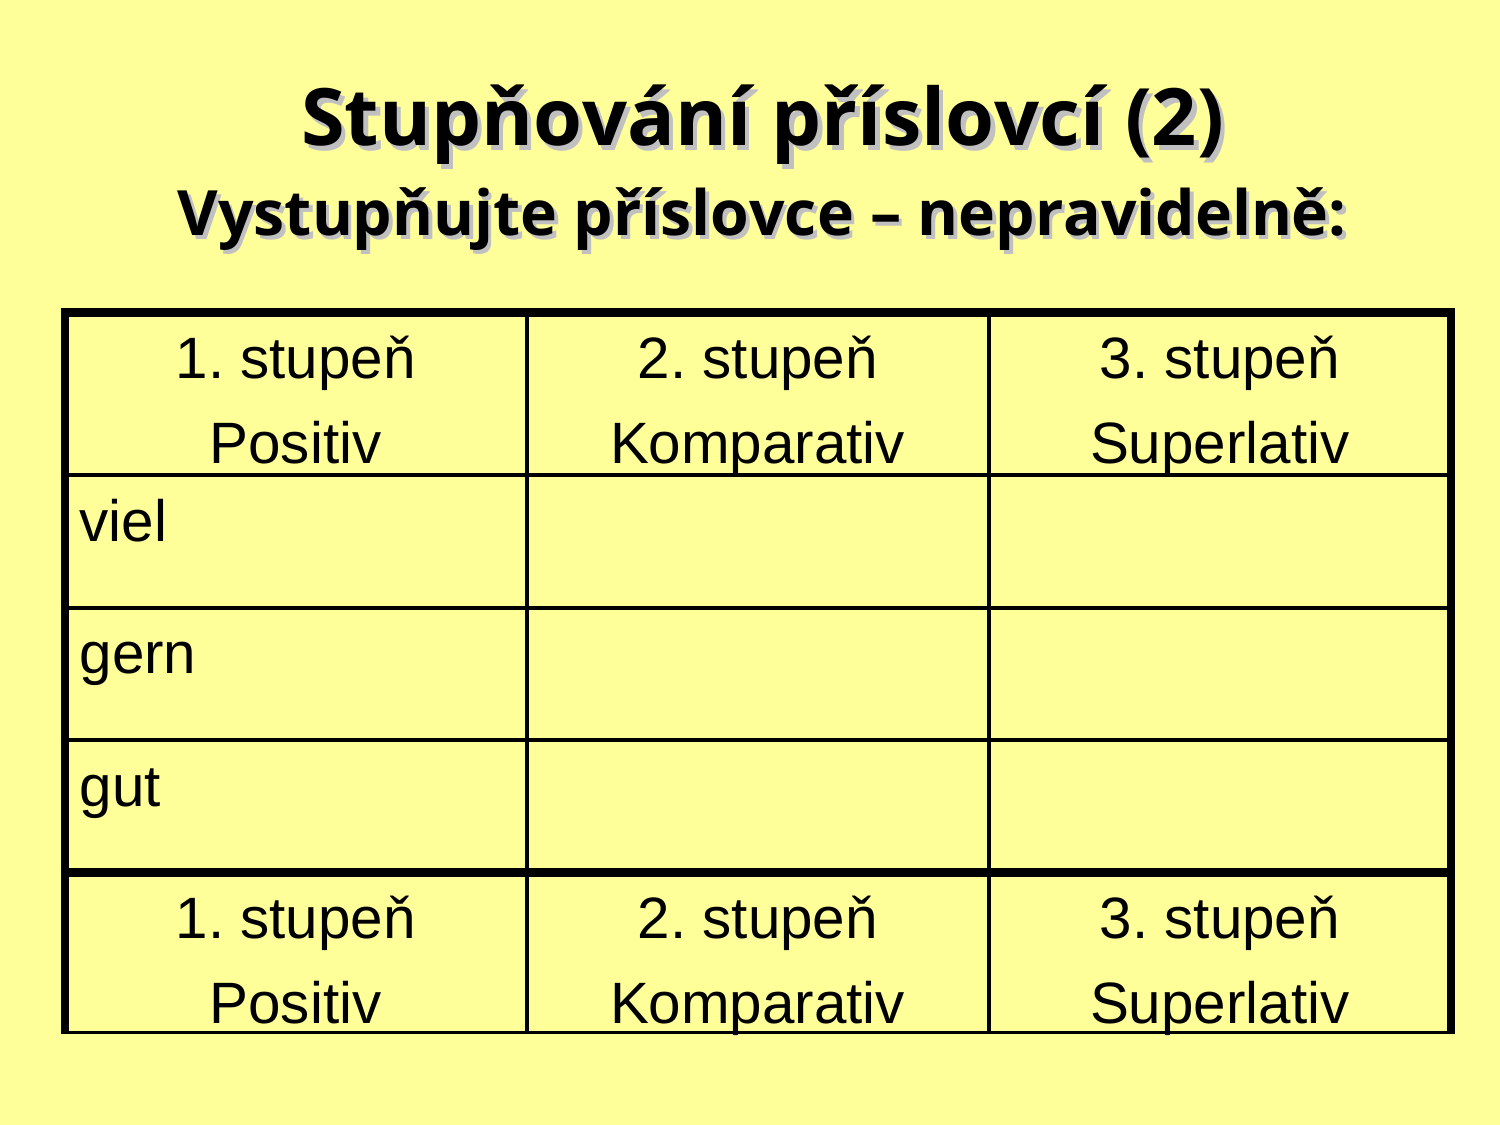

# Stupňování příslovcí (2) Vystupňujte příslovce – nepravidelně:
| 1. stupeň Positiv | 2. stupeň Komparativ | 3. stupeň Superlativ |
| --- | --- | --- |
| viel | | |
| gern | | |
| gut | | |
| 1. stupeň Positiv | 2. stupeň Komparativ | 3. stupeň Superlativ |